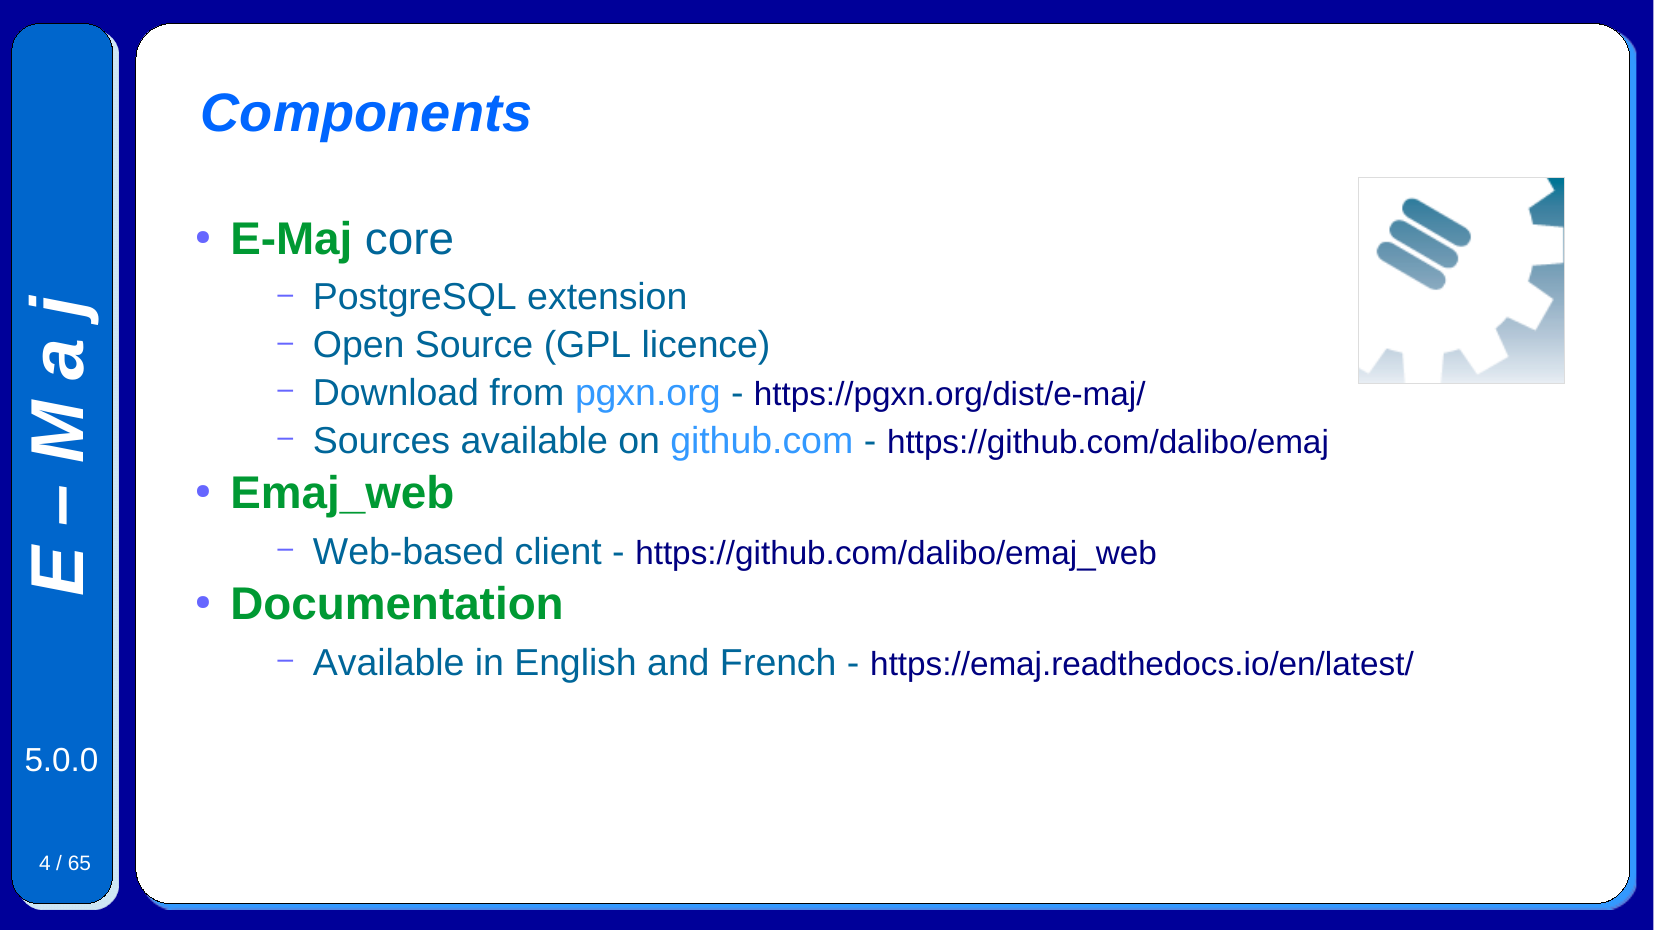

# Components
E-Maj core
PostgreSQL extension
Open Source (GPL licence)
Download from pgxn.org - https://pgxn.org/dist/e-maj/
Sources available on github.com - https://github.com/dalibo/emaj
Emaj_web
Web-based client - https://github.com/dalibo/emaj_web
Documentation
Available in English and French - https://emaj.readthedocs.io/en/latest/